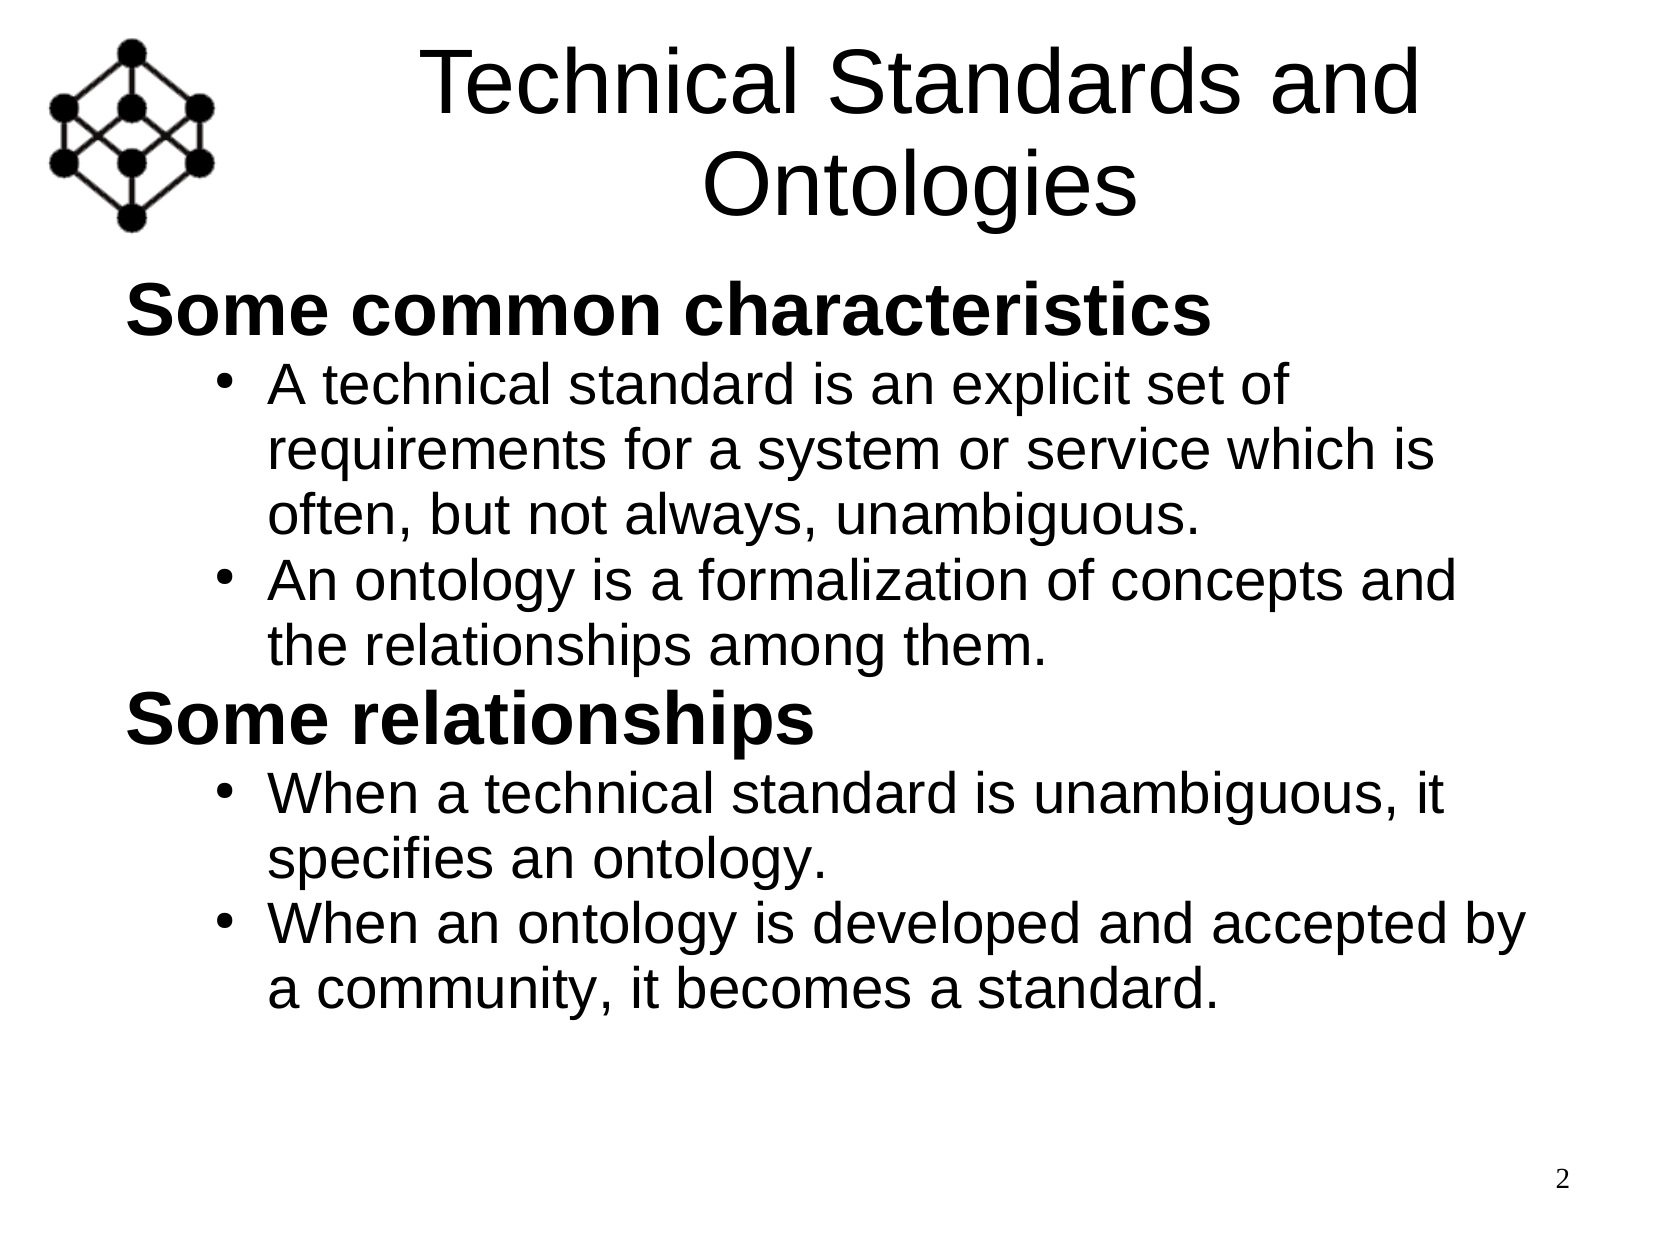

# Technical Standards and Ontologies
Some common characteristics
A technical standard is an explicit set of requirements for a system or service which is often, but not always, unambiguous.
An ontology is a formalization of concepts and the relationships among them.
Some relationships
When a technical standard is unambiguous, it specifies an ontology.
When an ontology is developed and accepted by a community, it becomes a standard.
2